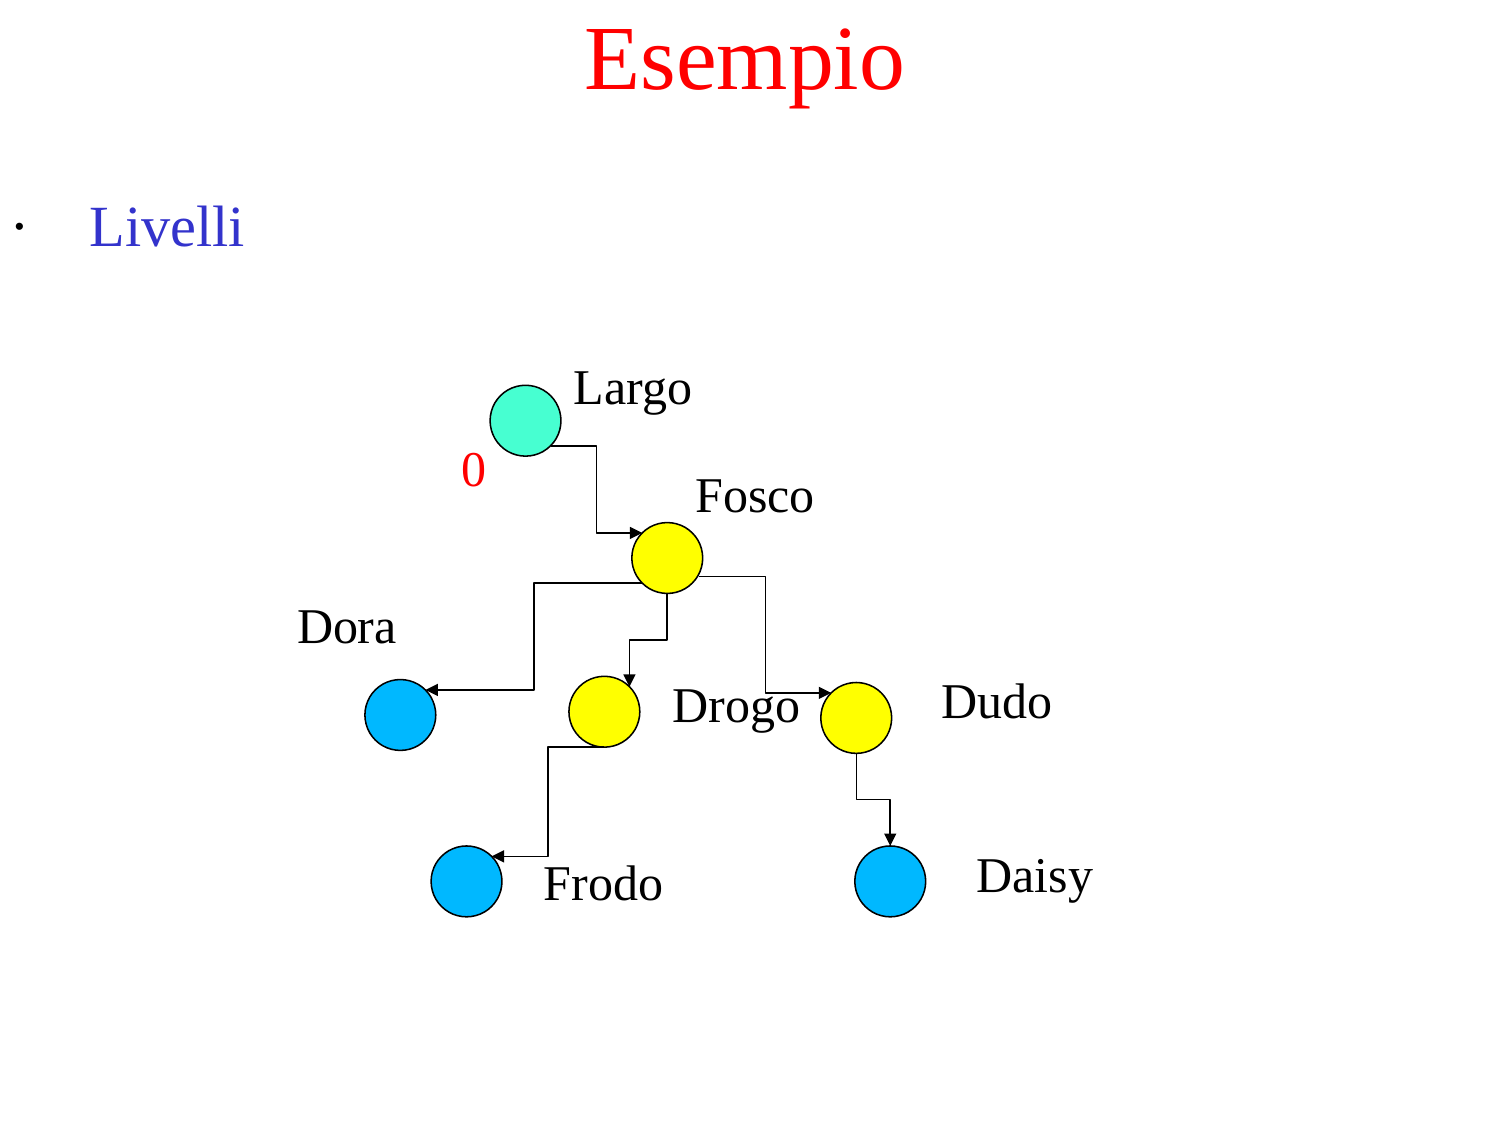

# Esempio
Livelli
Largo
0
Fosco
Dora
Dudo
Drogo
Daisy
Frodo